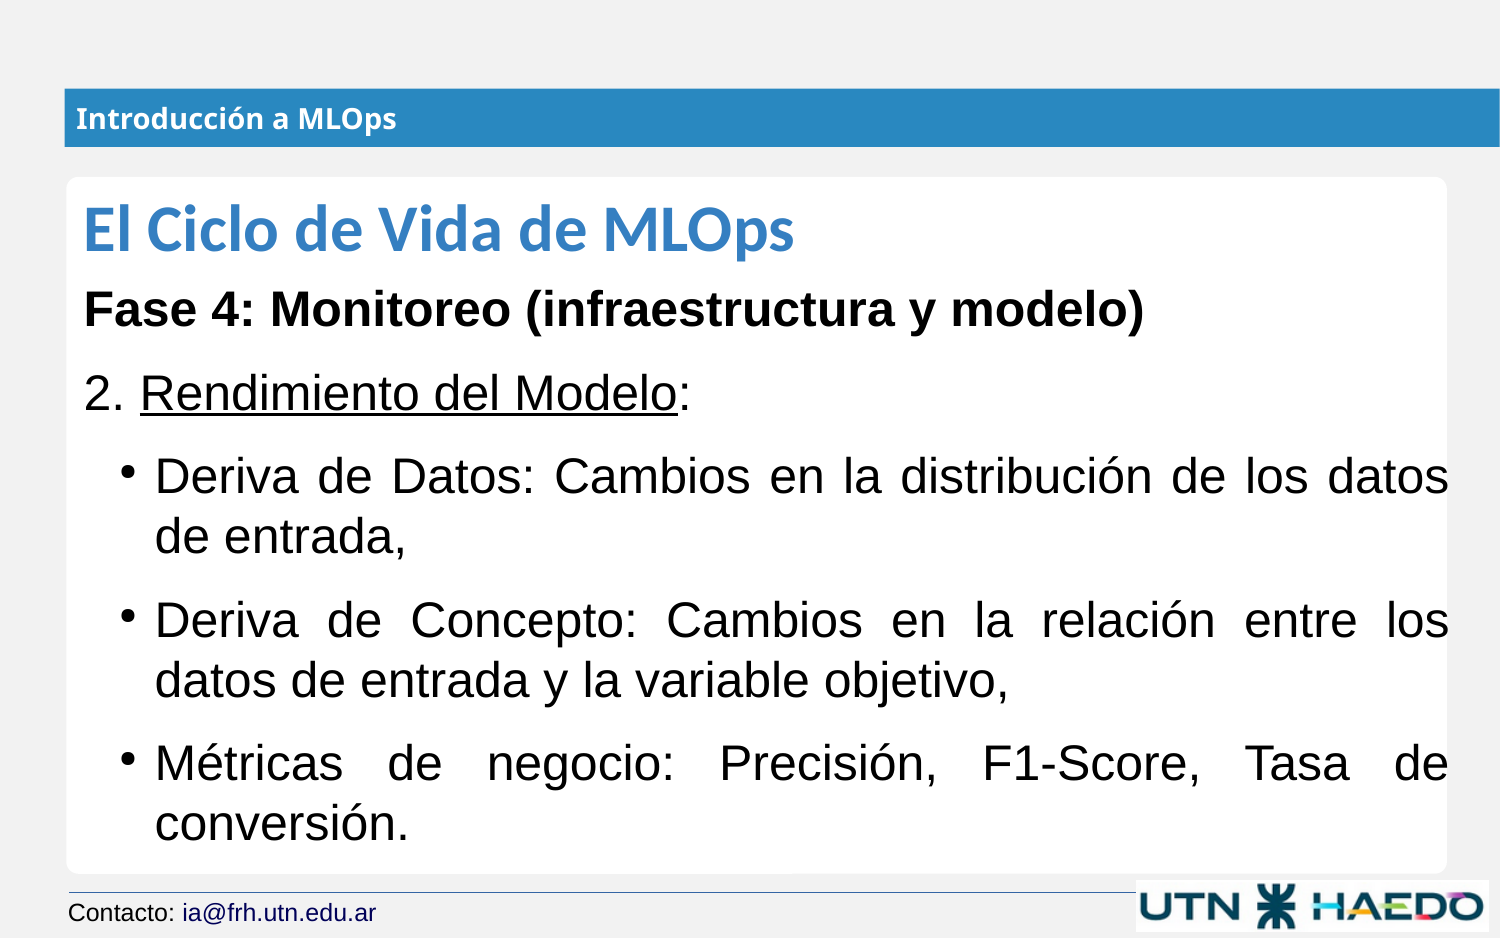

Introducción a MLOps
El Ciclo de Vida de MLOps
Fase 4: Monitoreo (infraestructura y modelo)
2. Rendimiento del Modelo:
Deriva de Datos: Cambios en la distribución de los datos de entrada,
Deriva de Concepto: Cambios en la relación entre los datos de entrada y la variable objetivo,
Métricas de negocio: Precisión, F1-Score, Tasa de conversión.